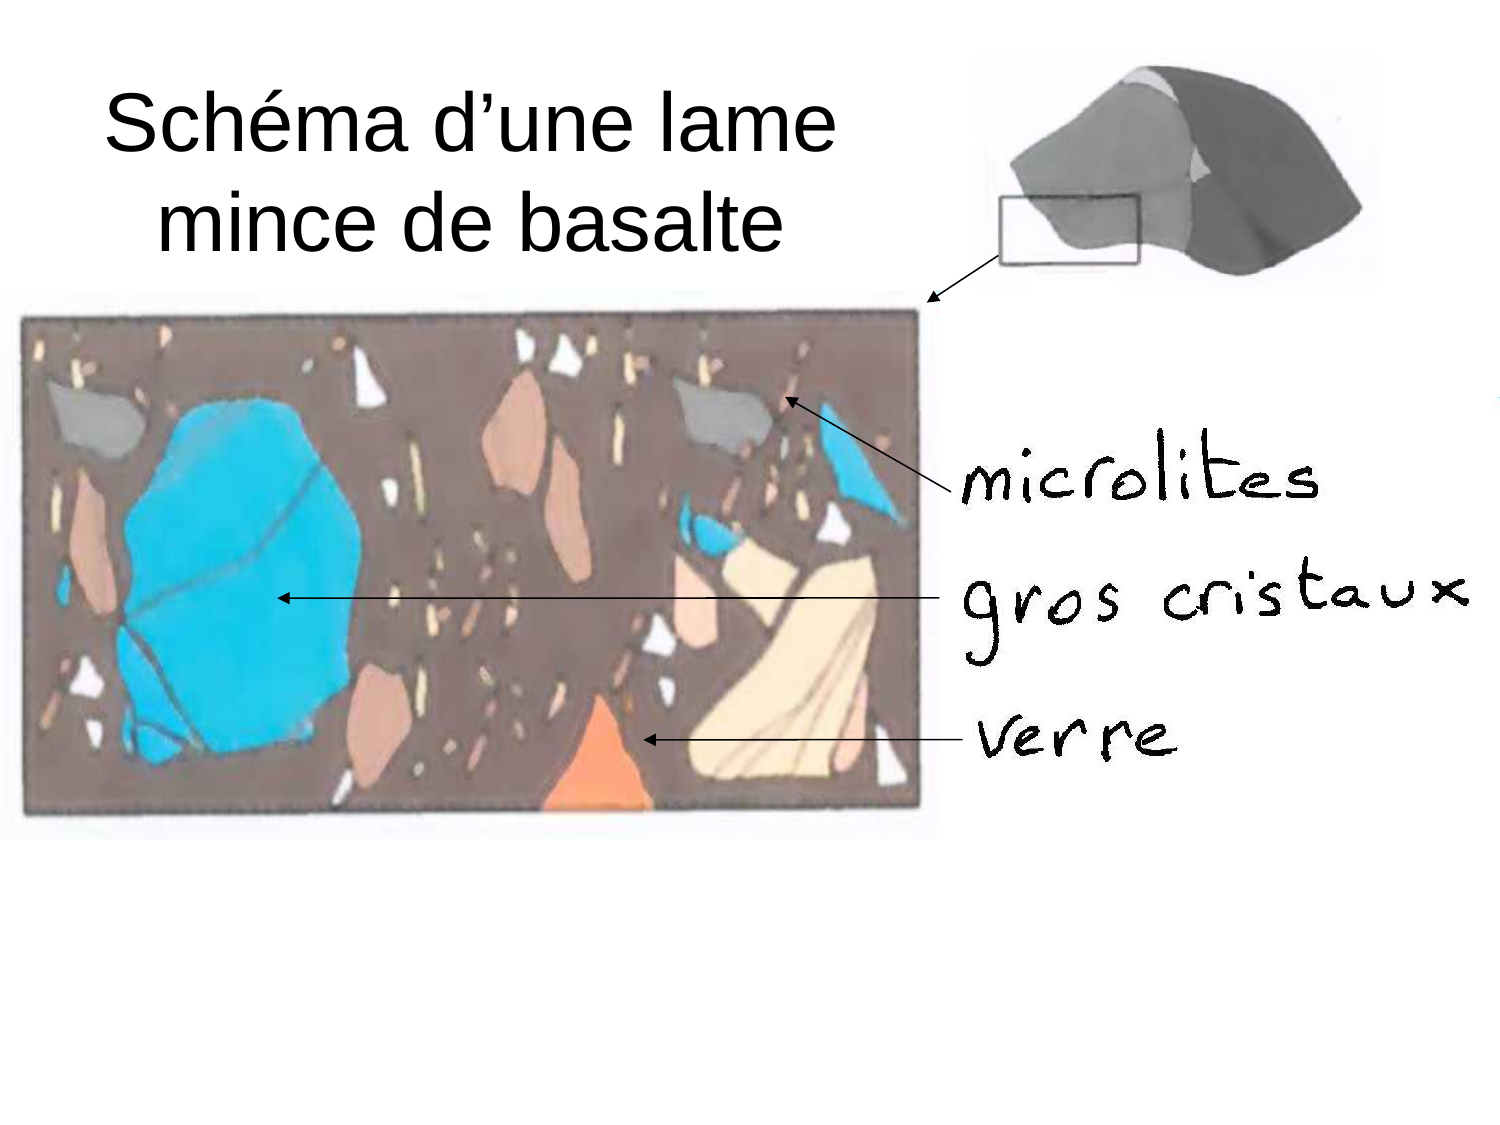

# Schéma d’une lame mince de basalte